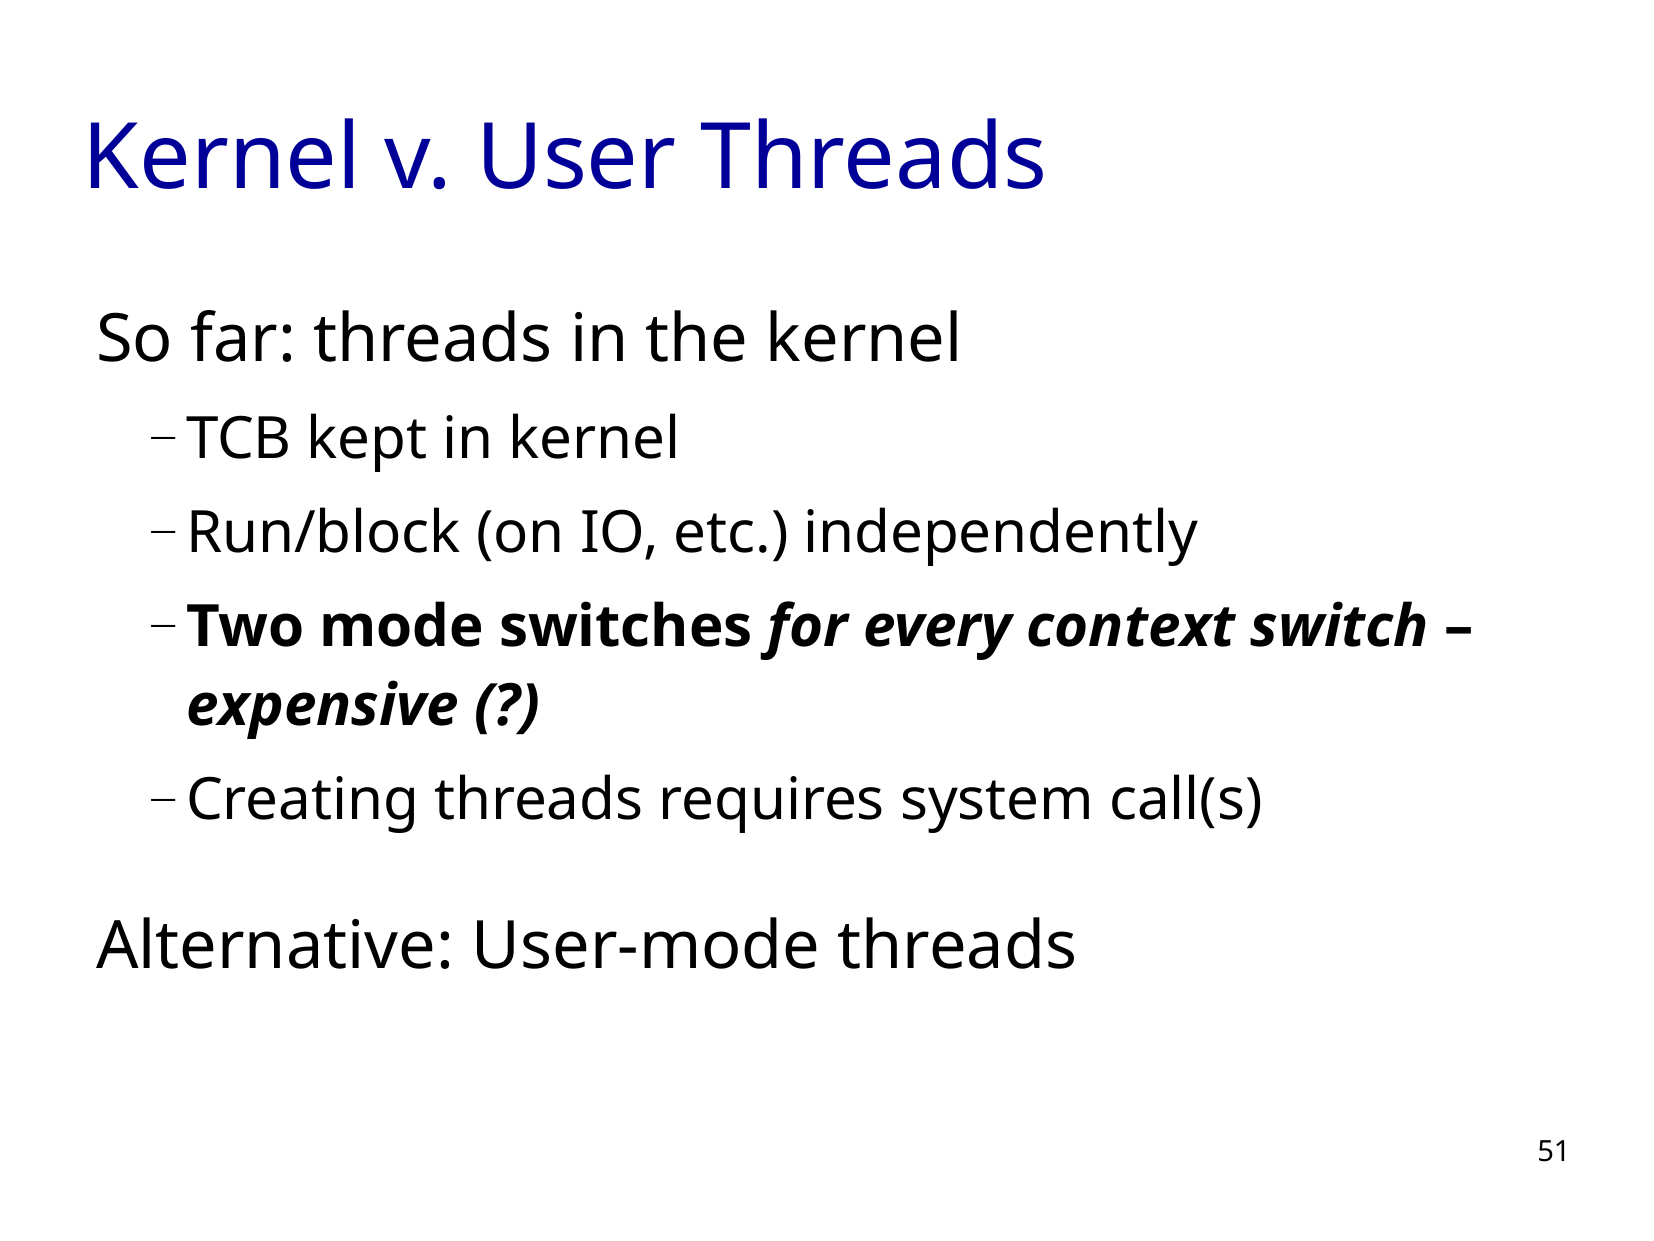

# Kernel v. User Threads
So far: threads in the kernel
TCB kept in kernel
Run/block (on IO, etc.) independently
Two mode switches for every context switch – expensive (?)
Creating threads requires system call(s)
Alternative: User-mode threads
51